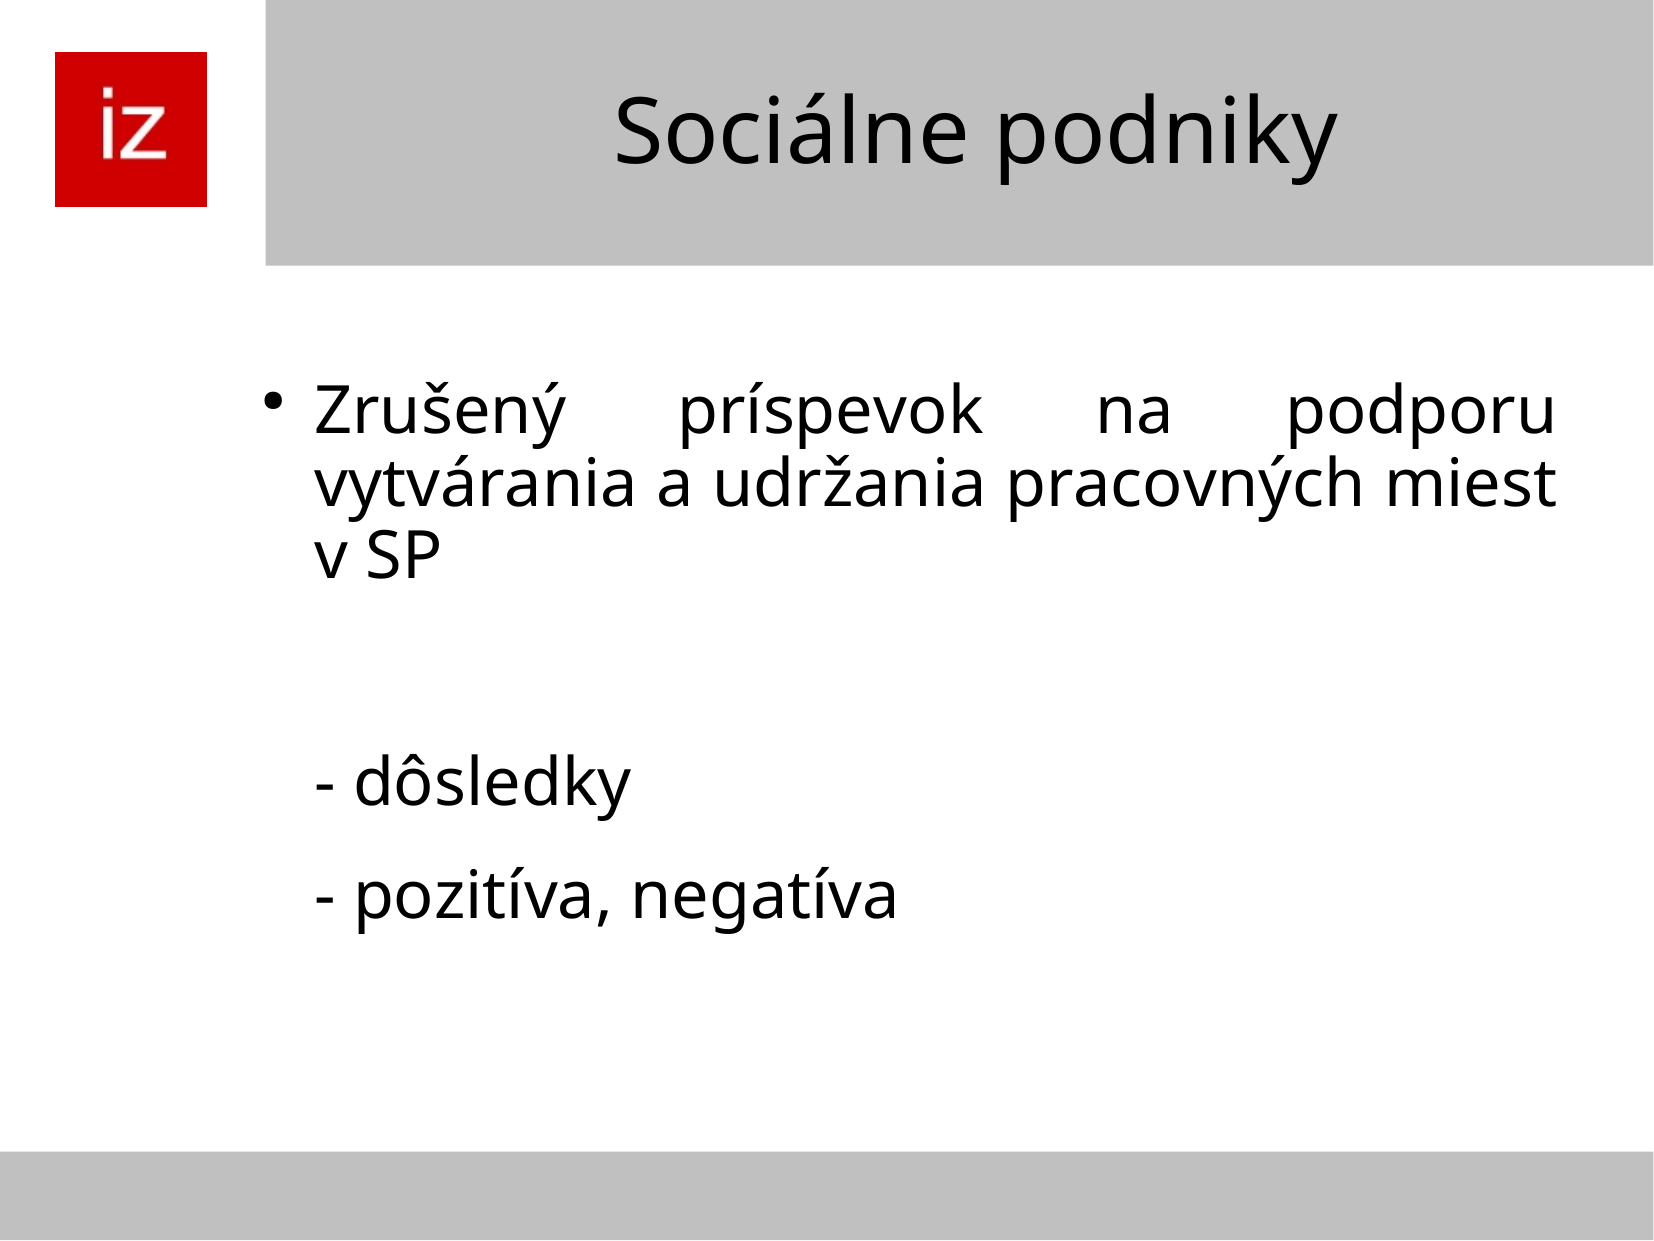

# Sociálne podniky
Zrušený príspevok na podporu vytvárania a udržania pracovných miest v SP
- dôsledky
- pozitíva, negatíva